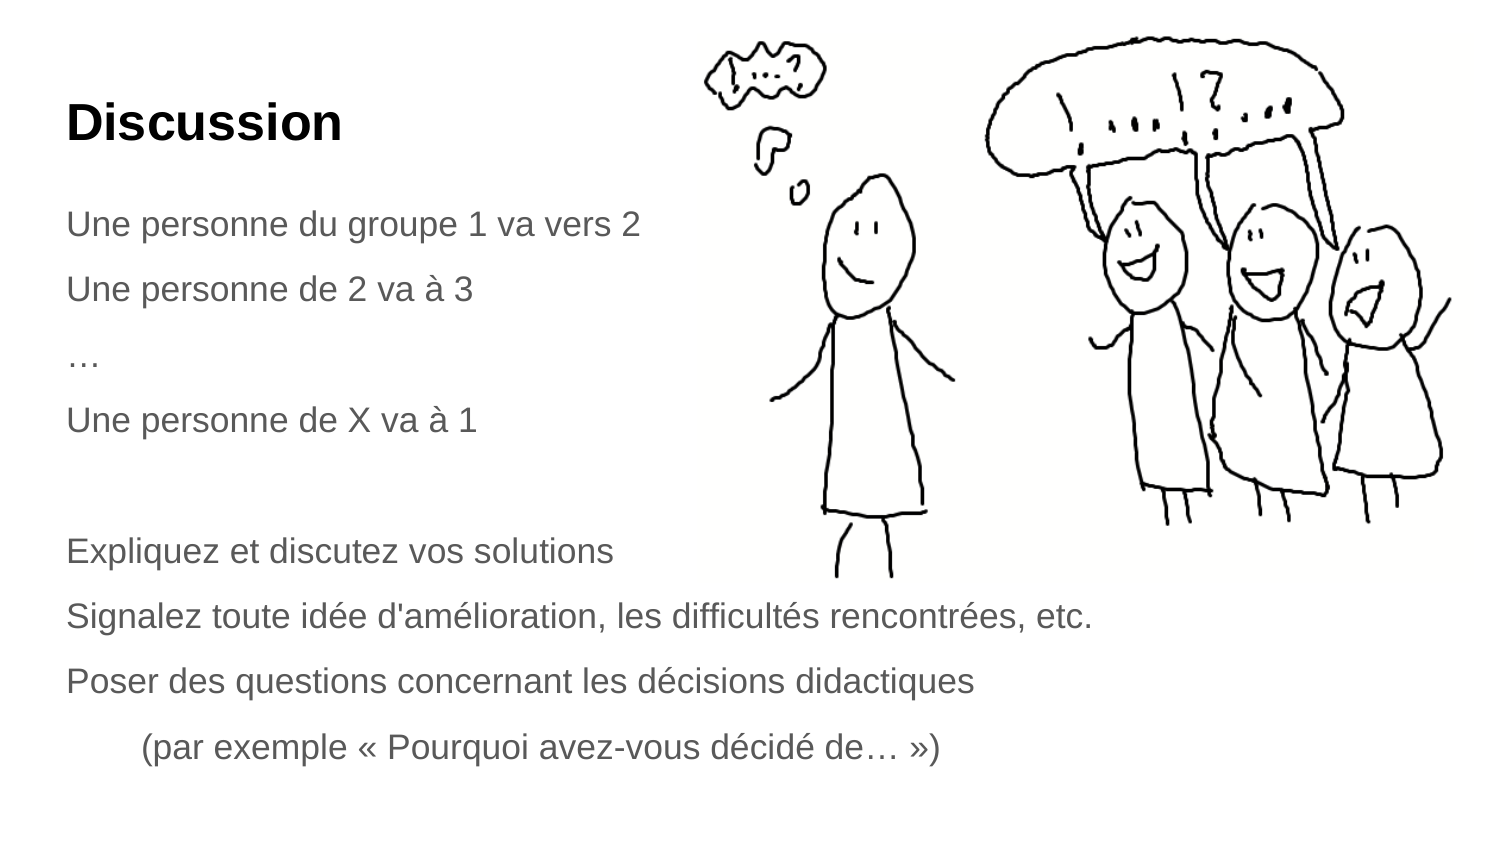

# Discussion
Une personne du groupe 1 va vers 2
Une personne de 2 va à 3
…
Une personne de X va à 1
Expliquez et discutez vos solutions
Signalez toute idée d'amélioration, les difficultés rencontrées, etc.
Poser des questions concernant les décisions didactiques
(par exemple « Pourquoi avez-vous décidé de… »)